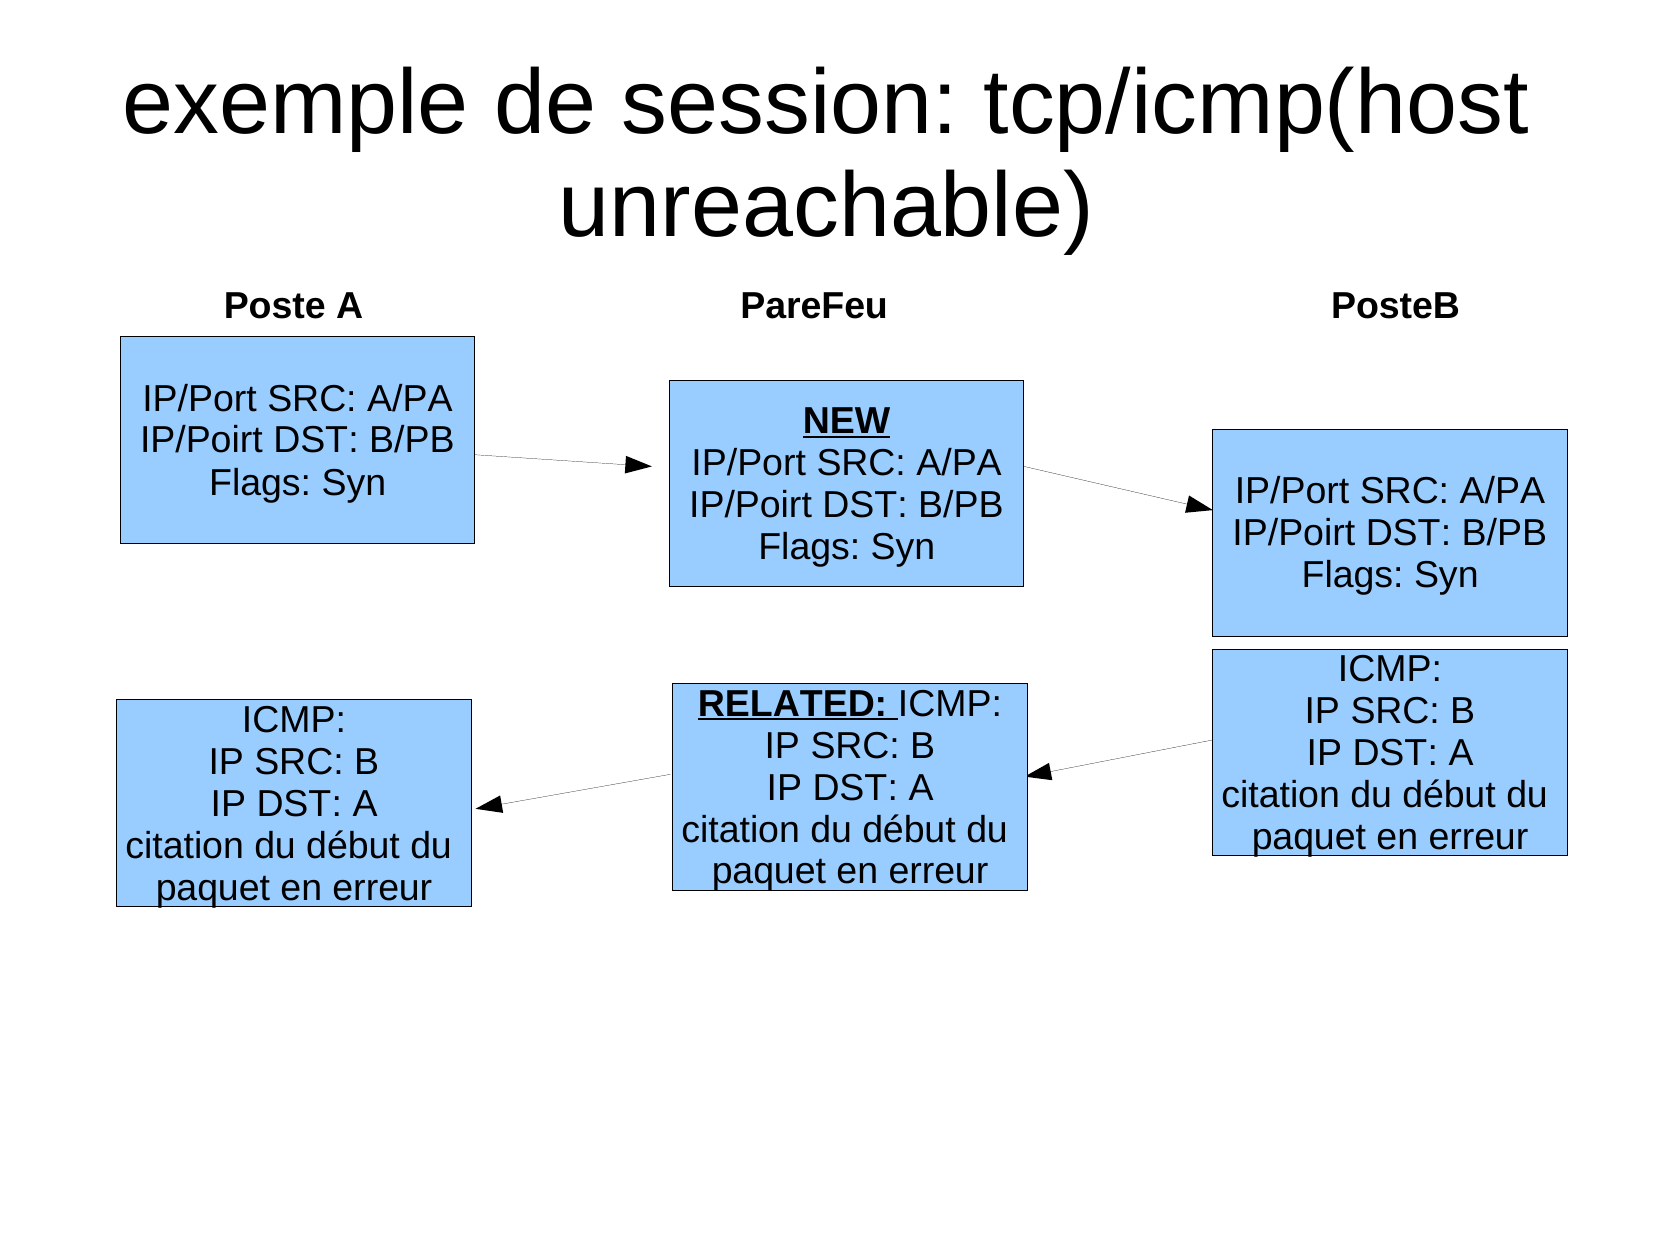

# exemple de session: tcp/icmp(host unreachable)
Poste A						PareFeu						PosteB
IP/Port SRC: A/PA
IP/Poirt DST: B/PB
Flags: Syn
NEW
IP/Port SRC: A/PA
IP/Poirt DST: B/PB
Flags: Syn
IP/Port SRC: A/PA
IP/Poirt DST: B/PB
Flags: Syn
ICMP:
IP SRC: B
IP DST: A
citation du début du
paquet en erreur
RELATED: ICMP:
IP SRC: B
IP DST: A
citation du début du
paquet en erreur
ICMP:
IP SRC: B
IP DST: A
citation du début du
paquet en erreur